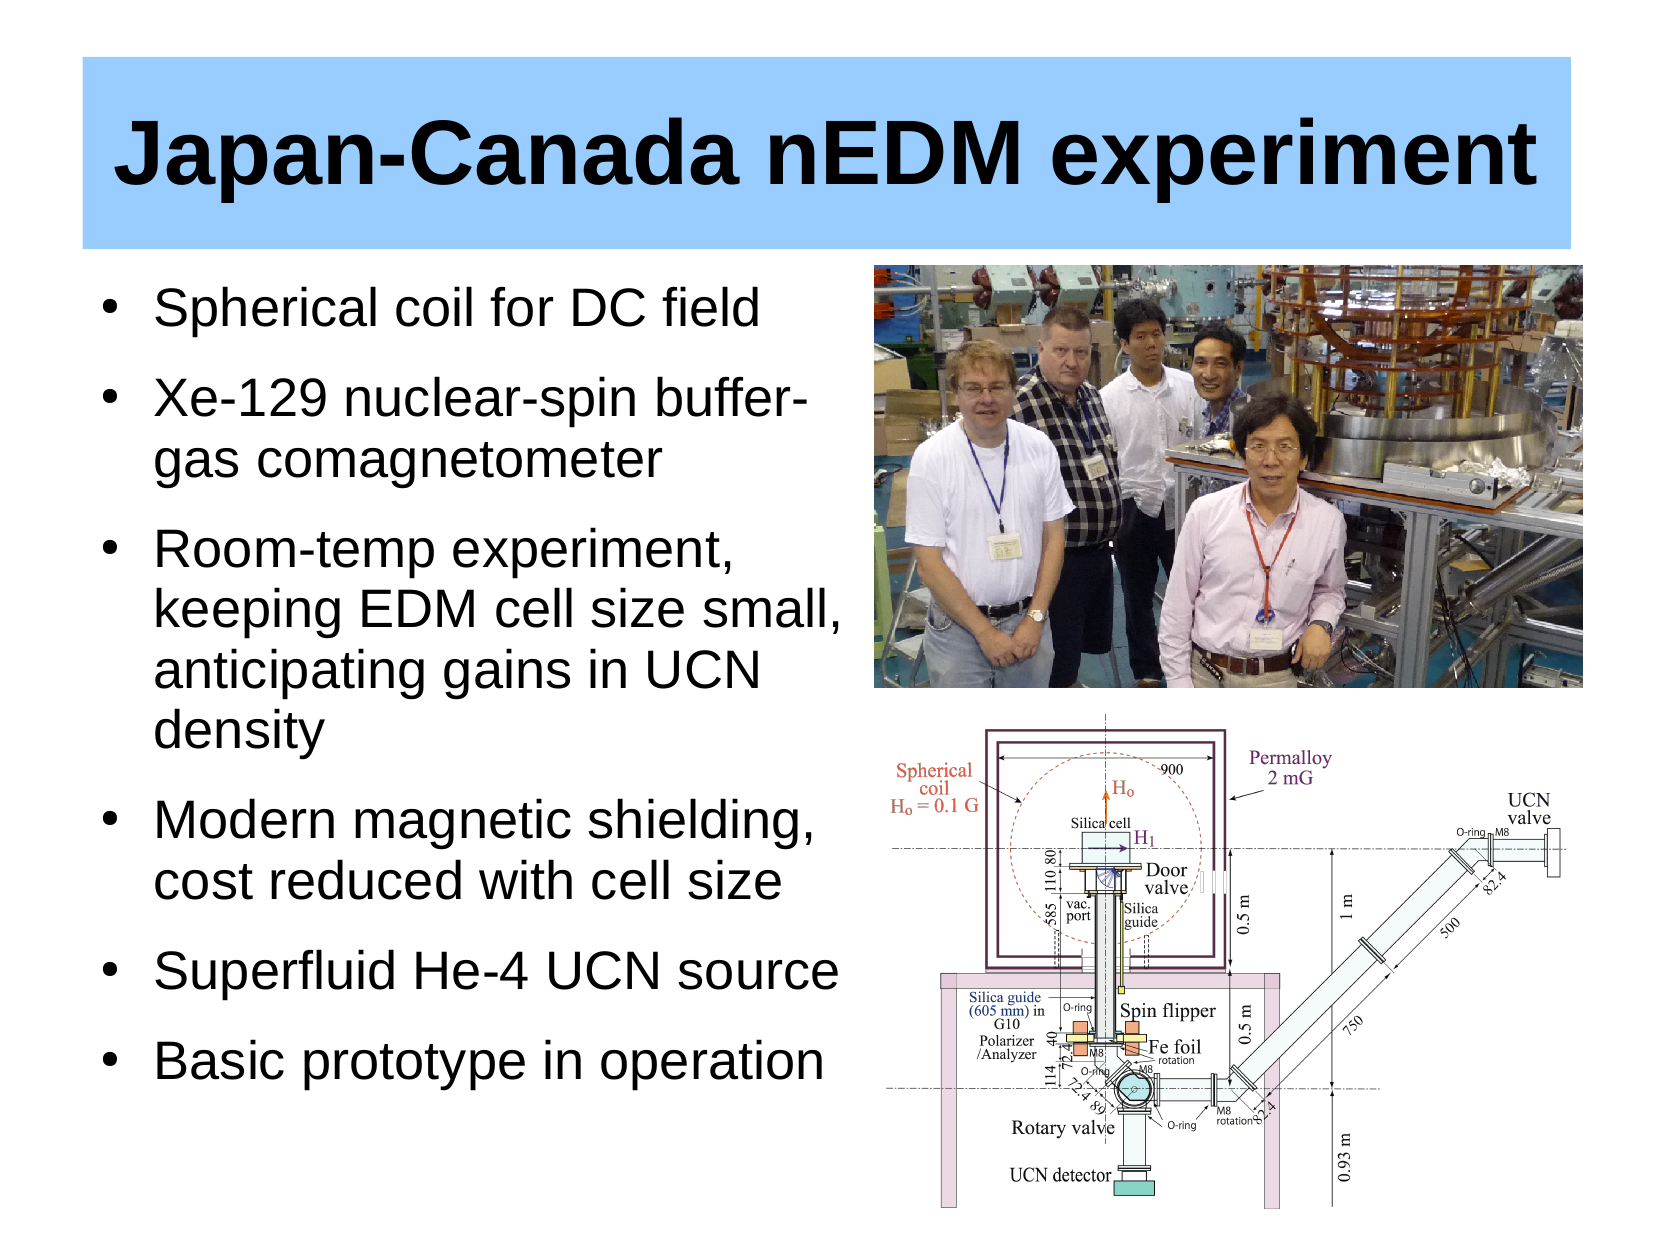

# Japan-Canada nEDM experiment
Spherical coil for DC field
Xe-129 nuclear-spin buffer-gas comagnetometer
Room-temp experiment, keeping EDM cell size small, anticipating gains in UCN density
Modern magnetic shielding, cost reduced with cell size
Superfluid He-4 UCN source
Basic prototype in operation